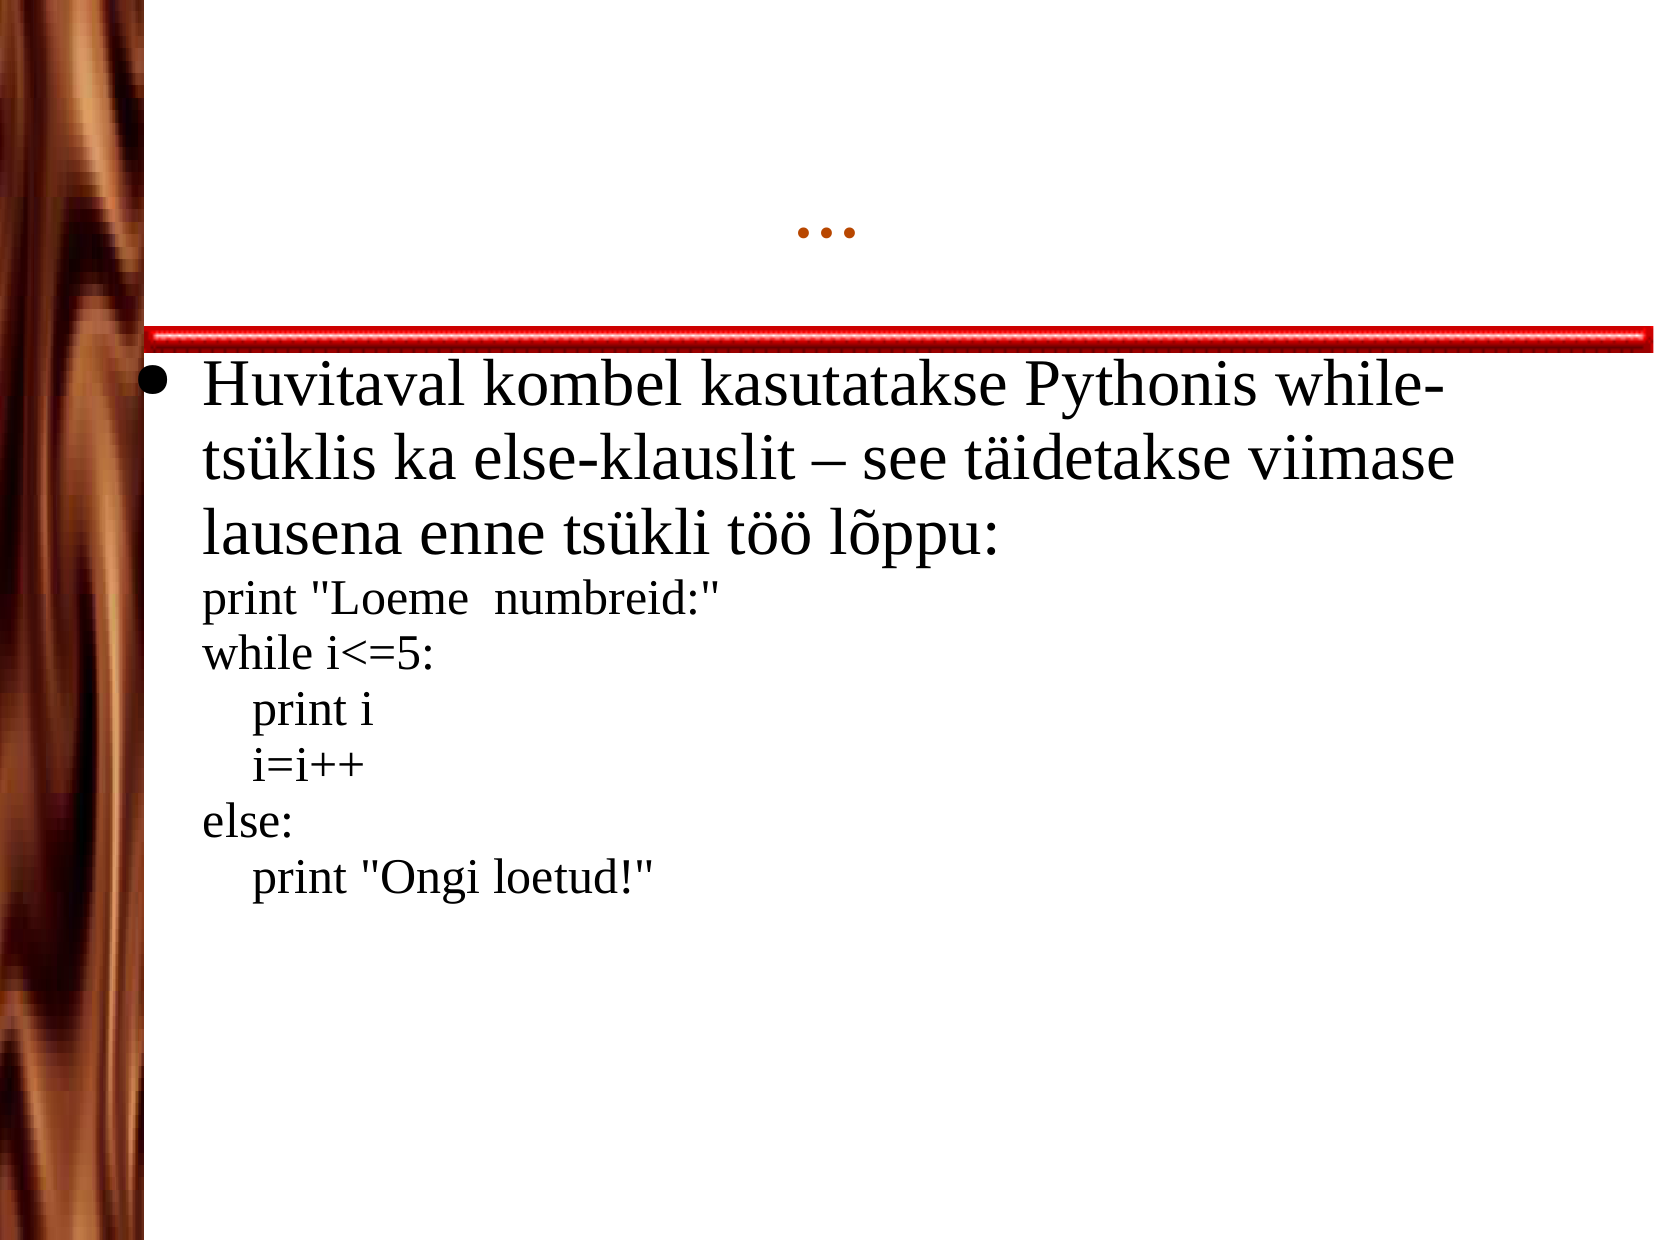

# ...
Huvitaval kombel kasutatakse Pythonis while-tsüklis ka else-klauslit – see täidetakse viimase lausena enne tsükli töö lõppu:
print "Loeme numbreid:"
while i<=5:
 print i
 i=i++
else:
 print "Ongi loetud!"